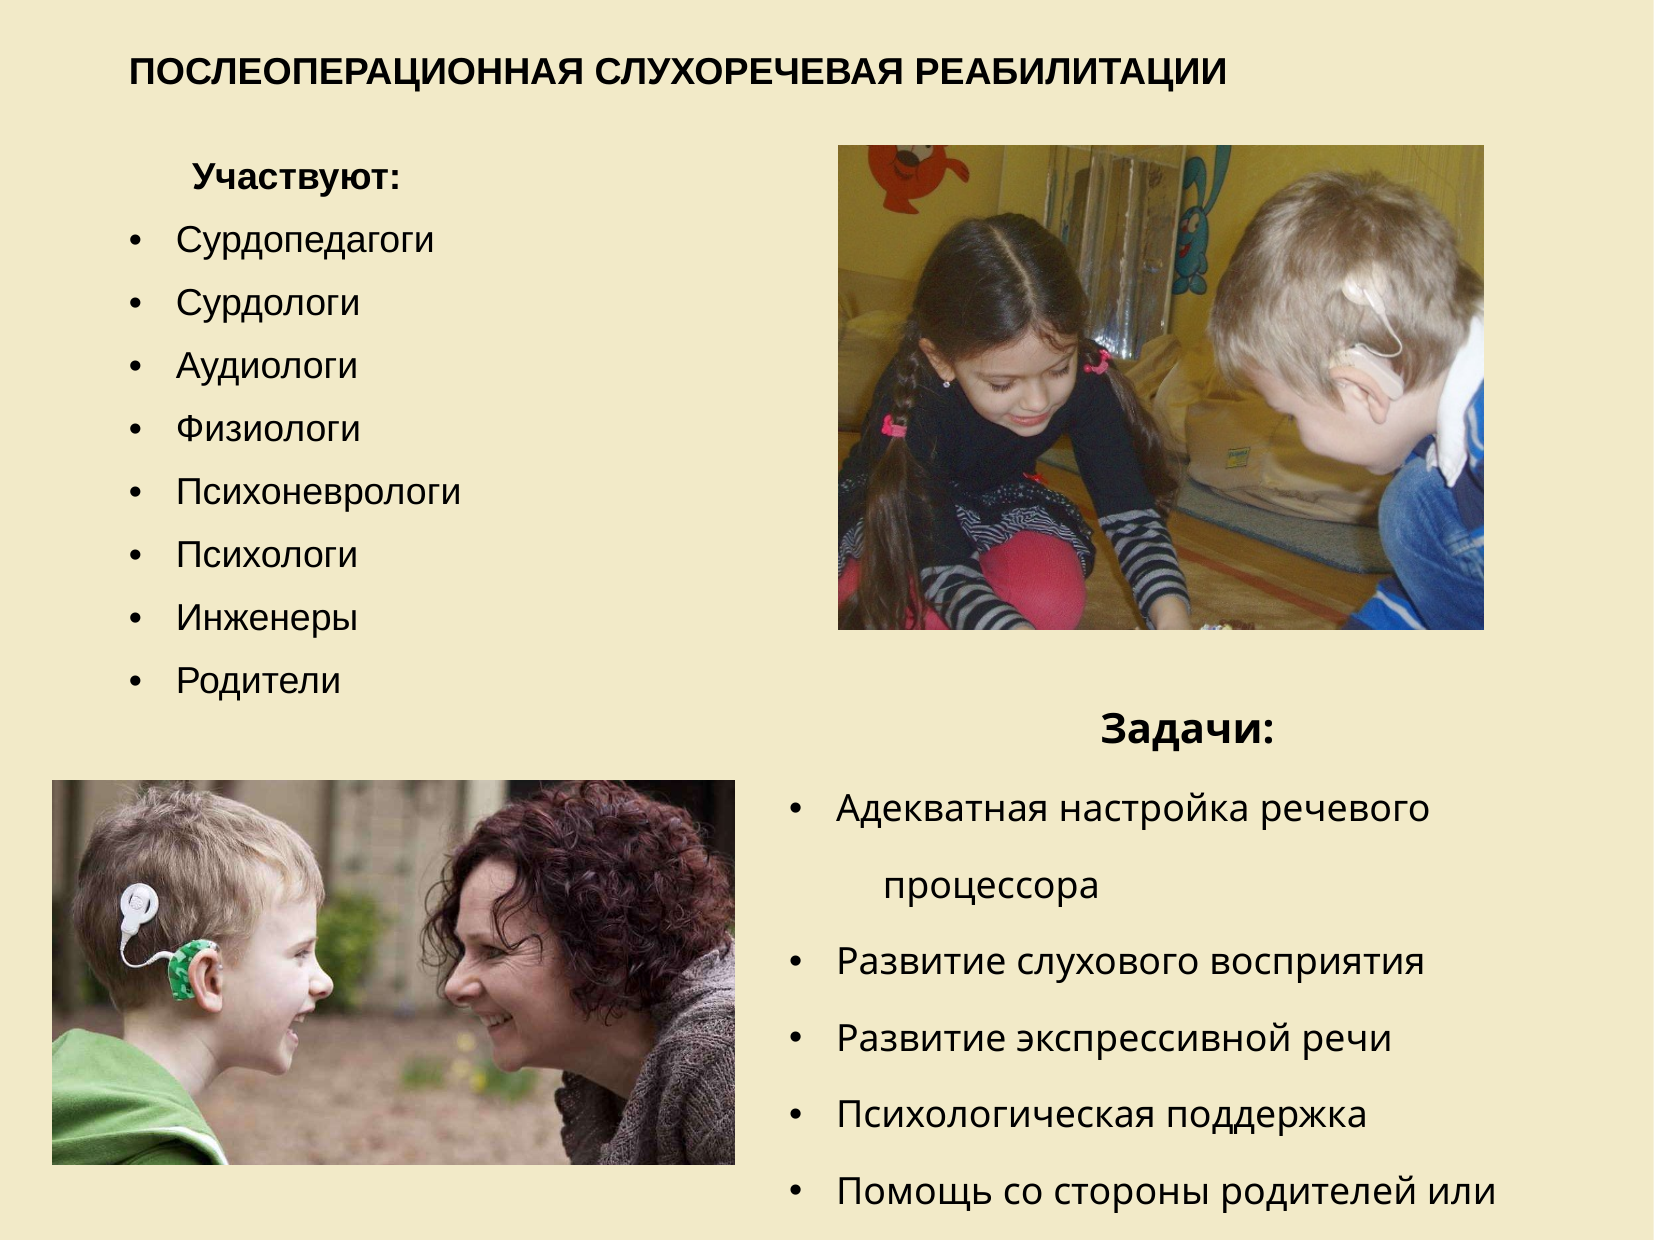

ПОСЛЕОПЕРАЦИОННАЯ СЛУХОРЕЧЕВАЯ РЕАБИЛИТАЦИИ
 Участвуют:
Сурдопедагоги
Сурдологи
Аудиологи
Физиологи
Психоневрологи
Психологи
Инженеры
Родители
Задачи:
Адекватная настройка речевого процессора
Развитие слухового восприятия
Развитие экспрессивной речи
Психологическая поддержка
Помощь со стороны родителей или родственников